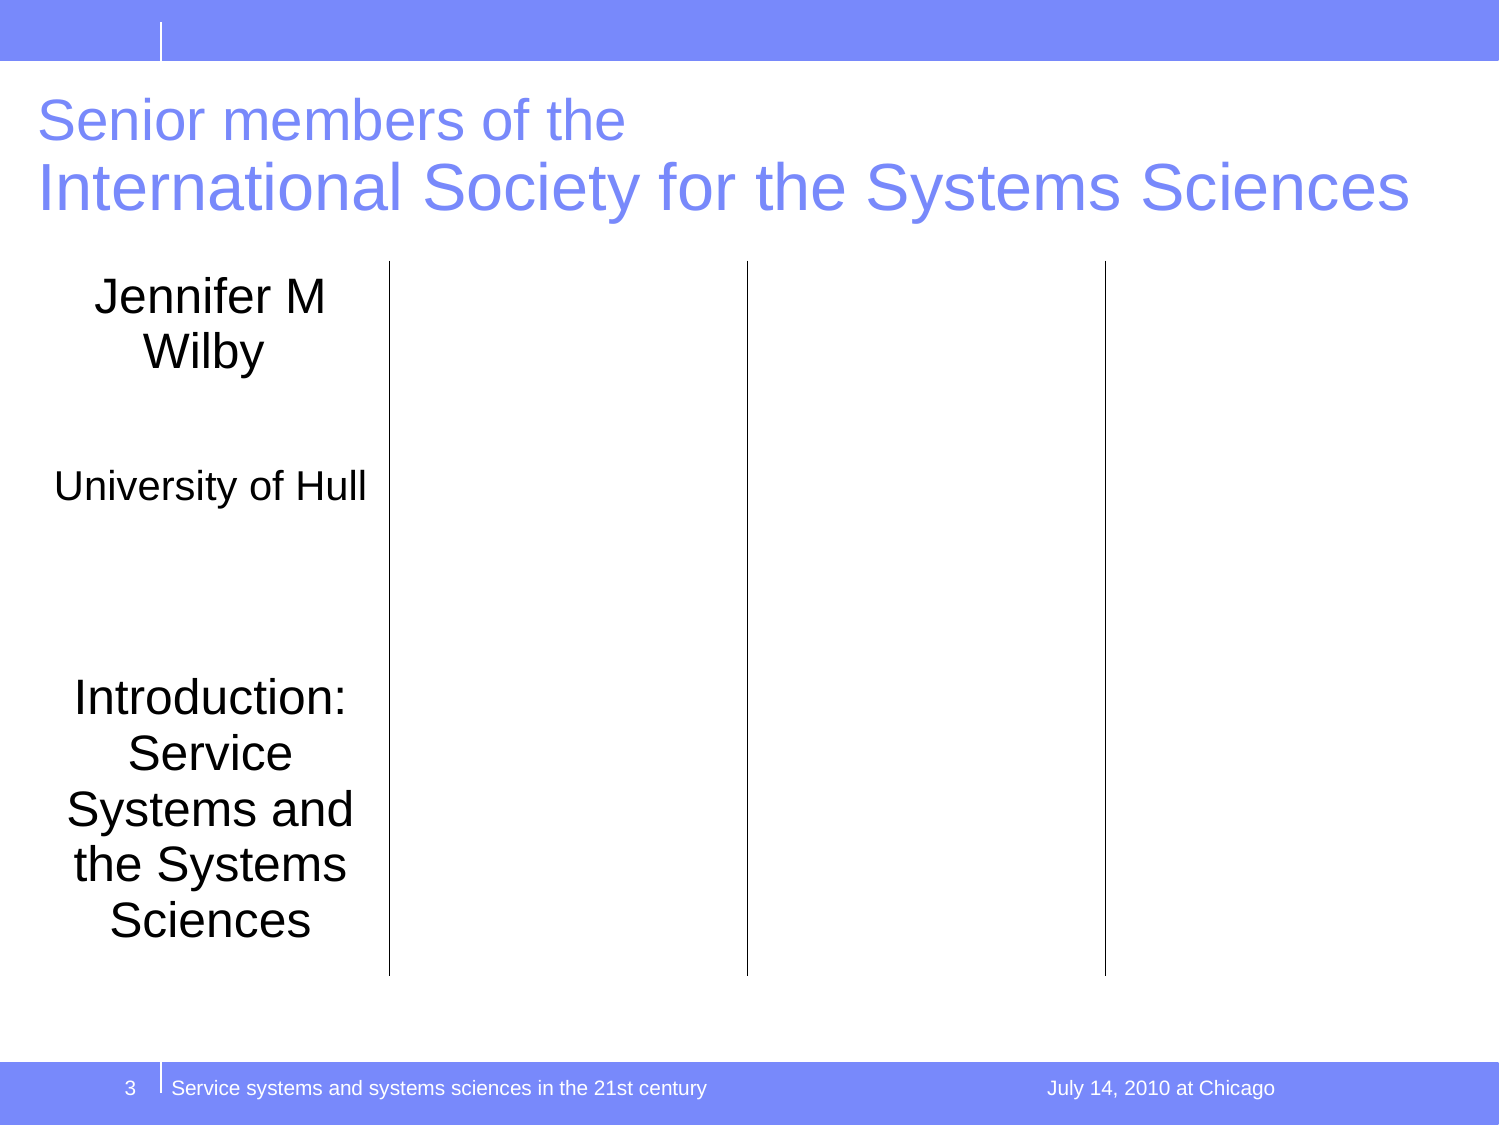

# Senior members of the International Society for the Systems Sciences
| Jennifer M Wilby | | | |
| --- | --- | --- | --- |
| University of Hull | | | |
| Introduction: Service Systems and the Systems Sciences | | | |
3
Service systems and systems sciences in the 21st century
July 14, 2010 at Chicago